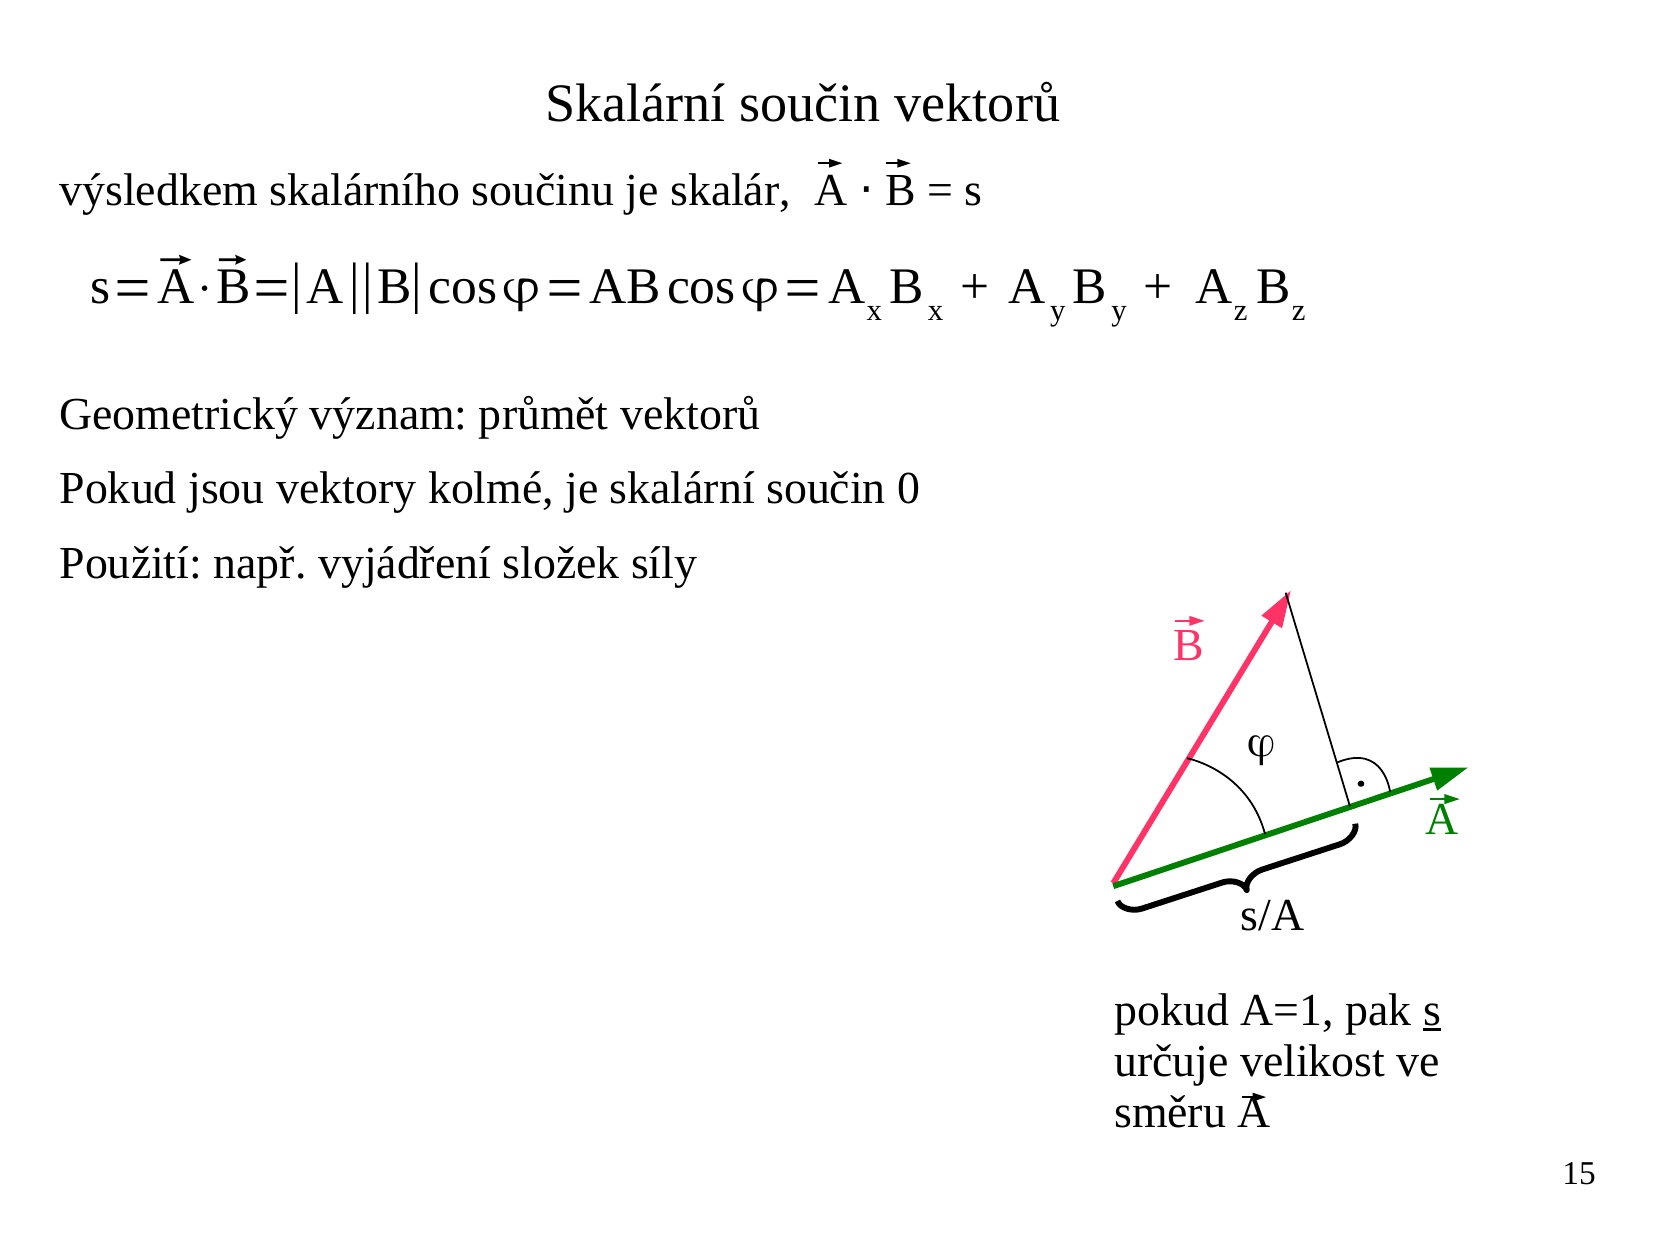

# Skalární součin vektorů
výsledkem skalárního součinu je skalár, A · B = s
Geometrický význam: průmět vektorů
Pokud jsou vektory kolmé, je skalární součin 0
Použití: např. vyjádření složek síly
B
j
A
s/A
pokud A=1, pak s určuje velikost ve směru A
15